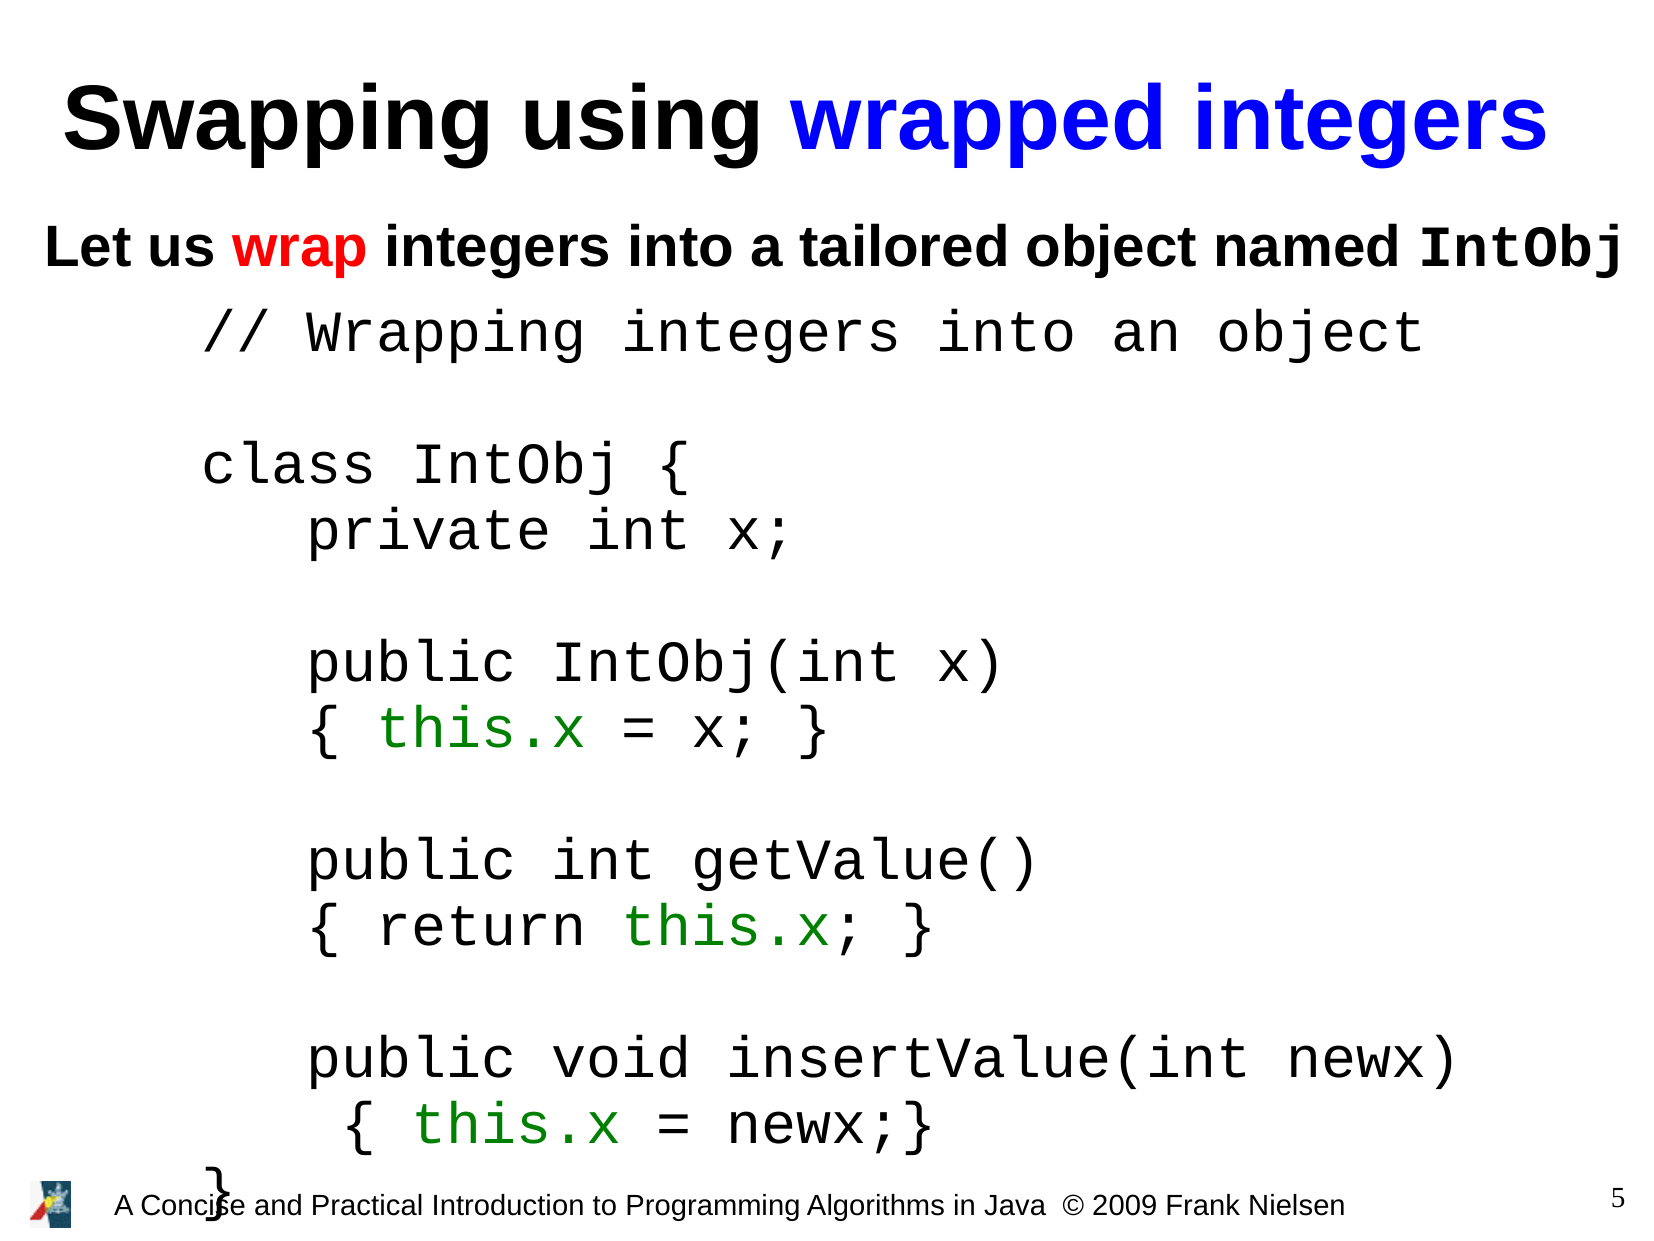

Swapping using wrapped integers
Let us wrap integers into a tailored object named IntObj
// Wrapping integers into an object
class IntObj {
 private int x;
 public IntObj(int x)
 { this.x = x; }
 public int getValue()
 { return this.x; }
 public void insertValue(int newx)
 { this.x = newx;}
}